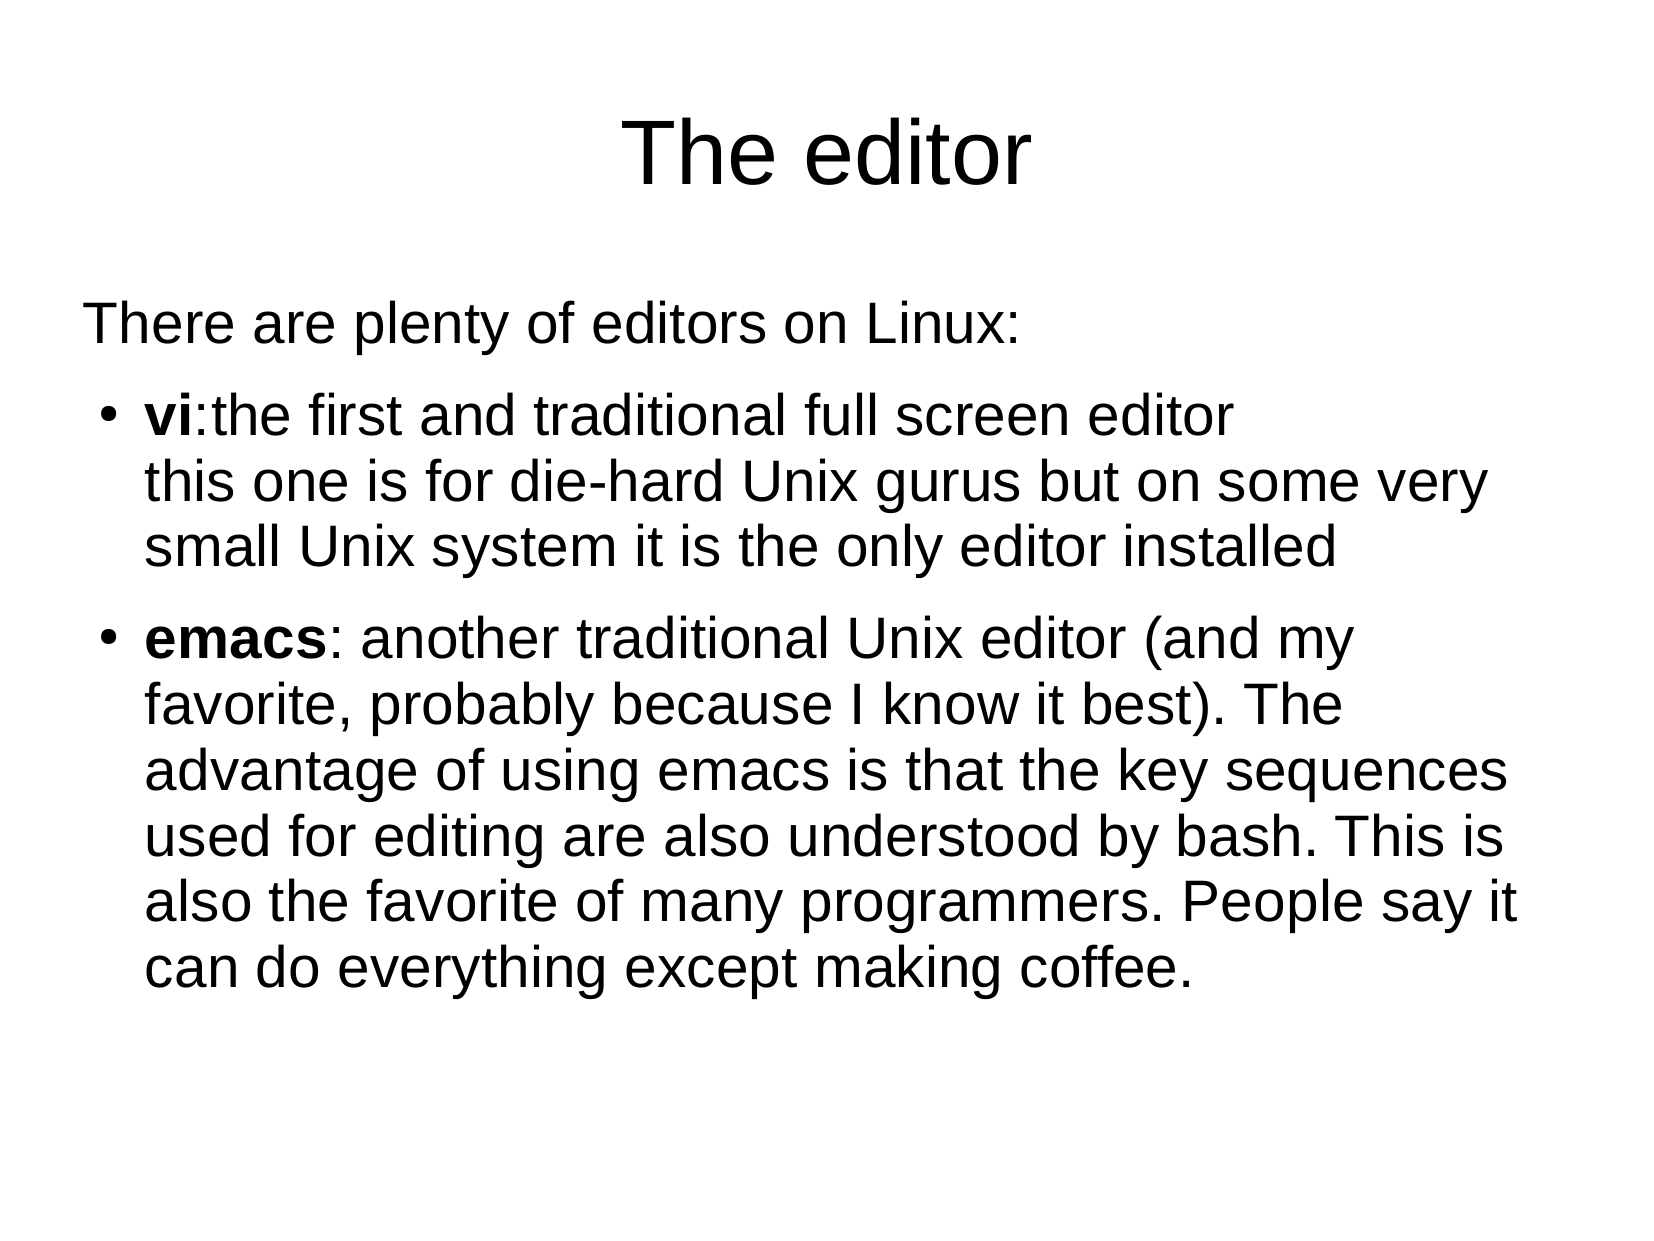

# The editor
There are plenty of editors on Linux:
vi:	the first and traditional full screen editor
this one is for die-hard Unix gurus but on some very small Unix system it is the only editor installed
emacs: another traditional Unix editor (and my favorite, probably because I know it best). The advantage of using emacs is that the key sequences used for editing are also understood by bash. This is also the favorite of many programmers. People say it can do everything except making coffee.